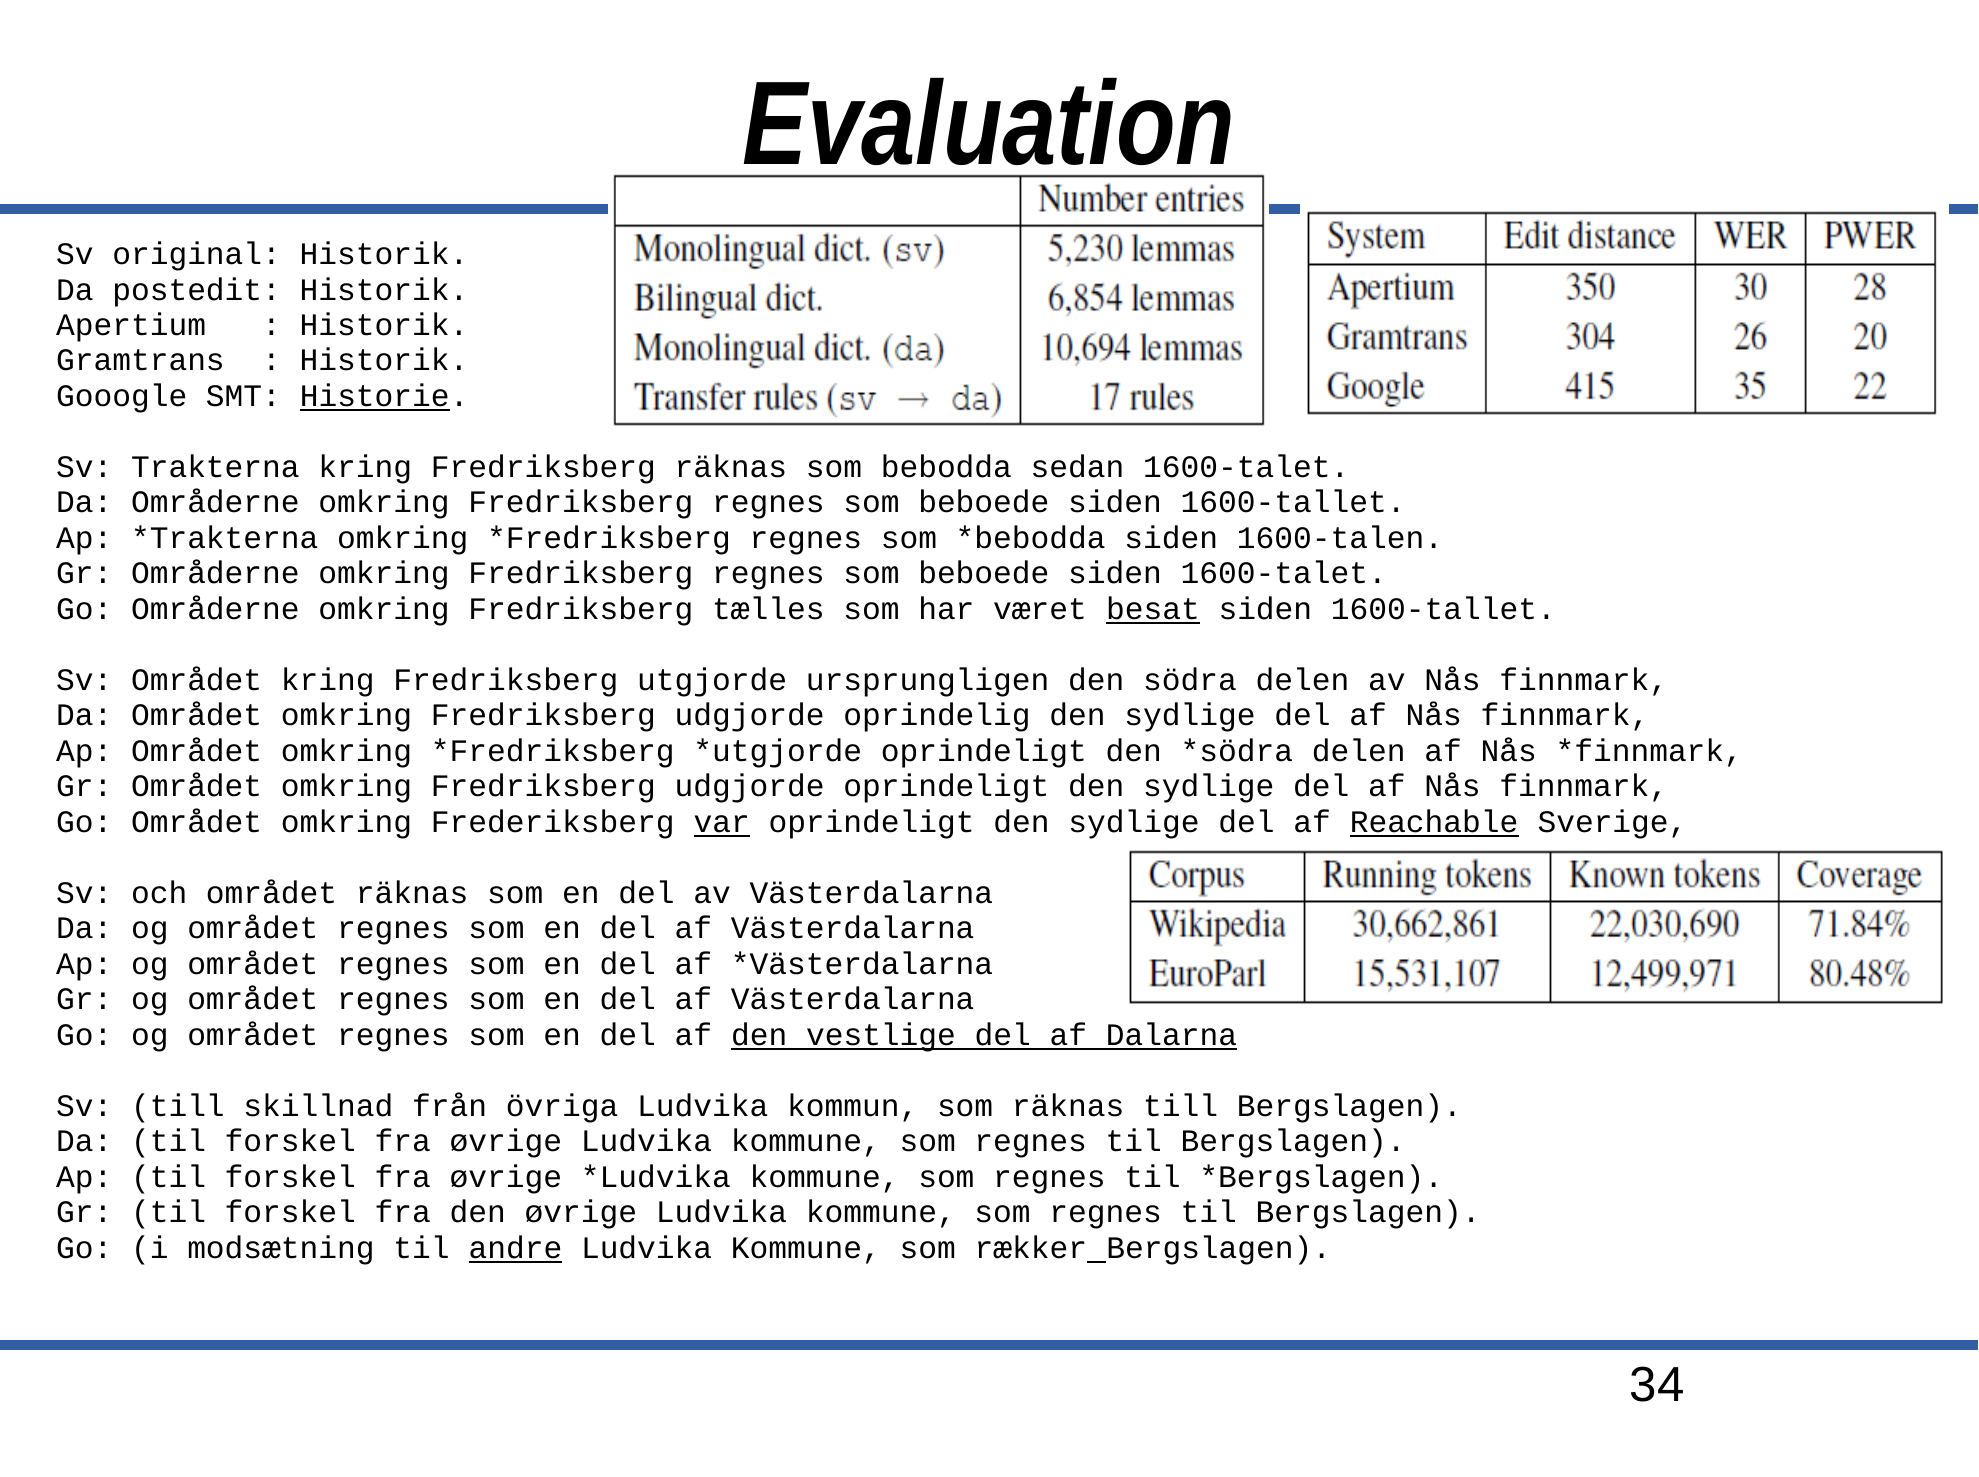

# Evaluation
Sv original: Historik.
Da postedit: Historik.
Apertium : Historik.
Gramtrans : Historik.
Gooogle SMT: Historie.
Sv: Trakterna kring Fredriksberg räknas som bebodda sedan 1600-talet.
Da: Områderne omkring Fredriksberg regnes som beboede siden 1600-tallet.
Ap: *Trakterna omkring *Fredriksberg regnes som *bebodda siden 1600-talen.
Gr: Områderne omkring Fredriksberg regnes som beboede siden 1600-talet.
Go: Områderne omkring Fredriksberg tælles som har været besat siden 1600-tallet.
Sv: Området kring Fredriksberg utgjorde ursprungligen den södra delen av Nås finnmark,
Da: Området omkring Fredriksberg udgjorde oprindelig den sydlige del af Nås finnmark,
Ap: Området omkring *Fredriksberg *utgjorde oprindeligt den *södra delen af Nås *finnmark,
Gr: Området omkring Fredriksberg udgjorde oprindeligt den sydlige del af Nås finnmark,
Go: Området omkring Frederiksberg var oprindeligt den sydlige del af Reachable Sverige,
Sv: och området räknas som en del av Västerdalarna
Da: og området regnes som en del af Västerdalarna
Ap: og området regnes som en del af *Västerdalarna
Gr: og området regnes som en del af Västerdalarna
Go: og området regnes som en del af den vestlige del af Dalarna
Sv: (till skillnad från övriga Ludvika kommun, som räknas till Bergslagen).
Da: (til forskel fra øvrige Ludvika kommune, som regnes til Bergslagen).
Ap: (til forskel fra øvrige *Ludvika kommune, som regnes til *Bergslagen).
Gr: (til forskel fra den øvrige Ludvika kommune, som regnes til Bergslagen).
Go: (i modsætning til andre Ludvika Kommune, som rækker Bergslagen).